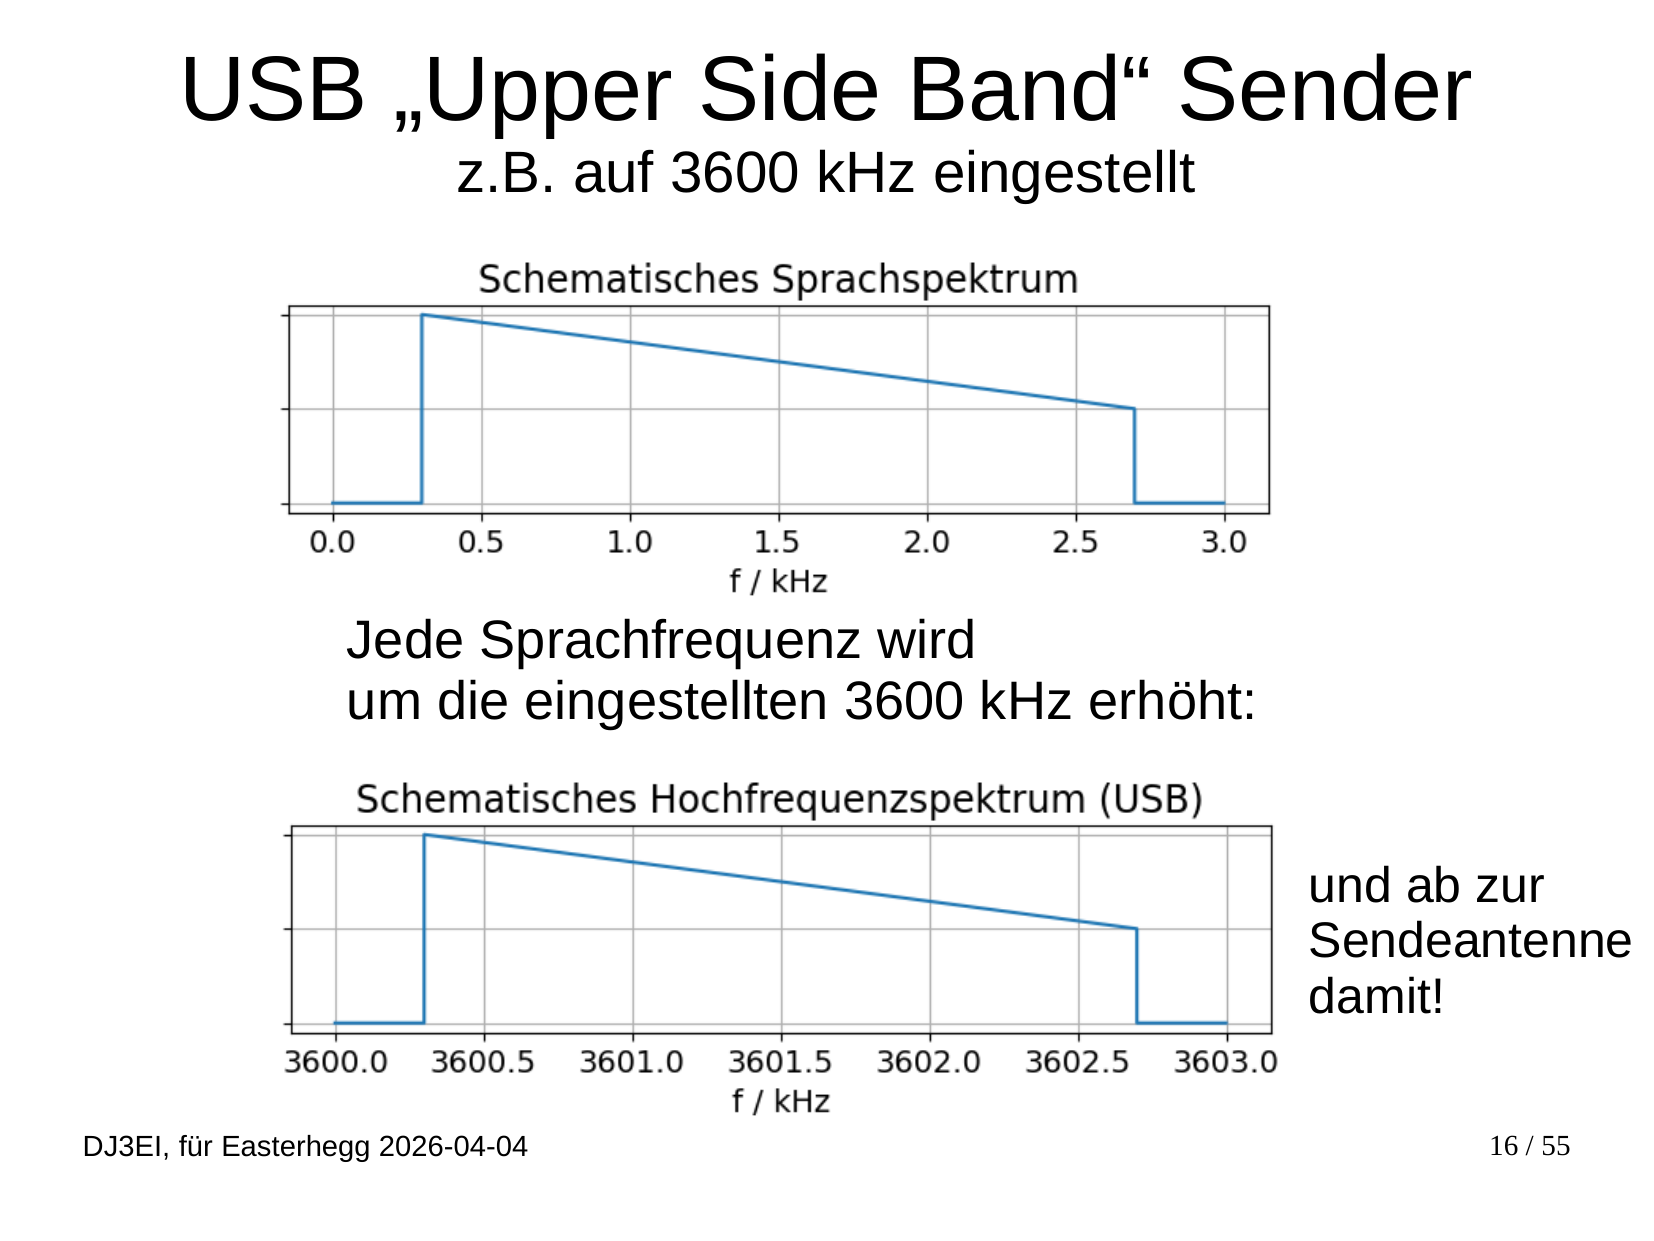

# USB „Upper Side Band“ Sender z.B. auf 3600 kHz eingestellt
Jede Sprachfrequenz wird
um die eingestellten 3600 kHz erhöht:
und ab zur
Sendeantenne damit!
16